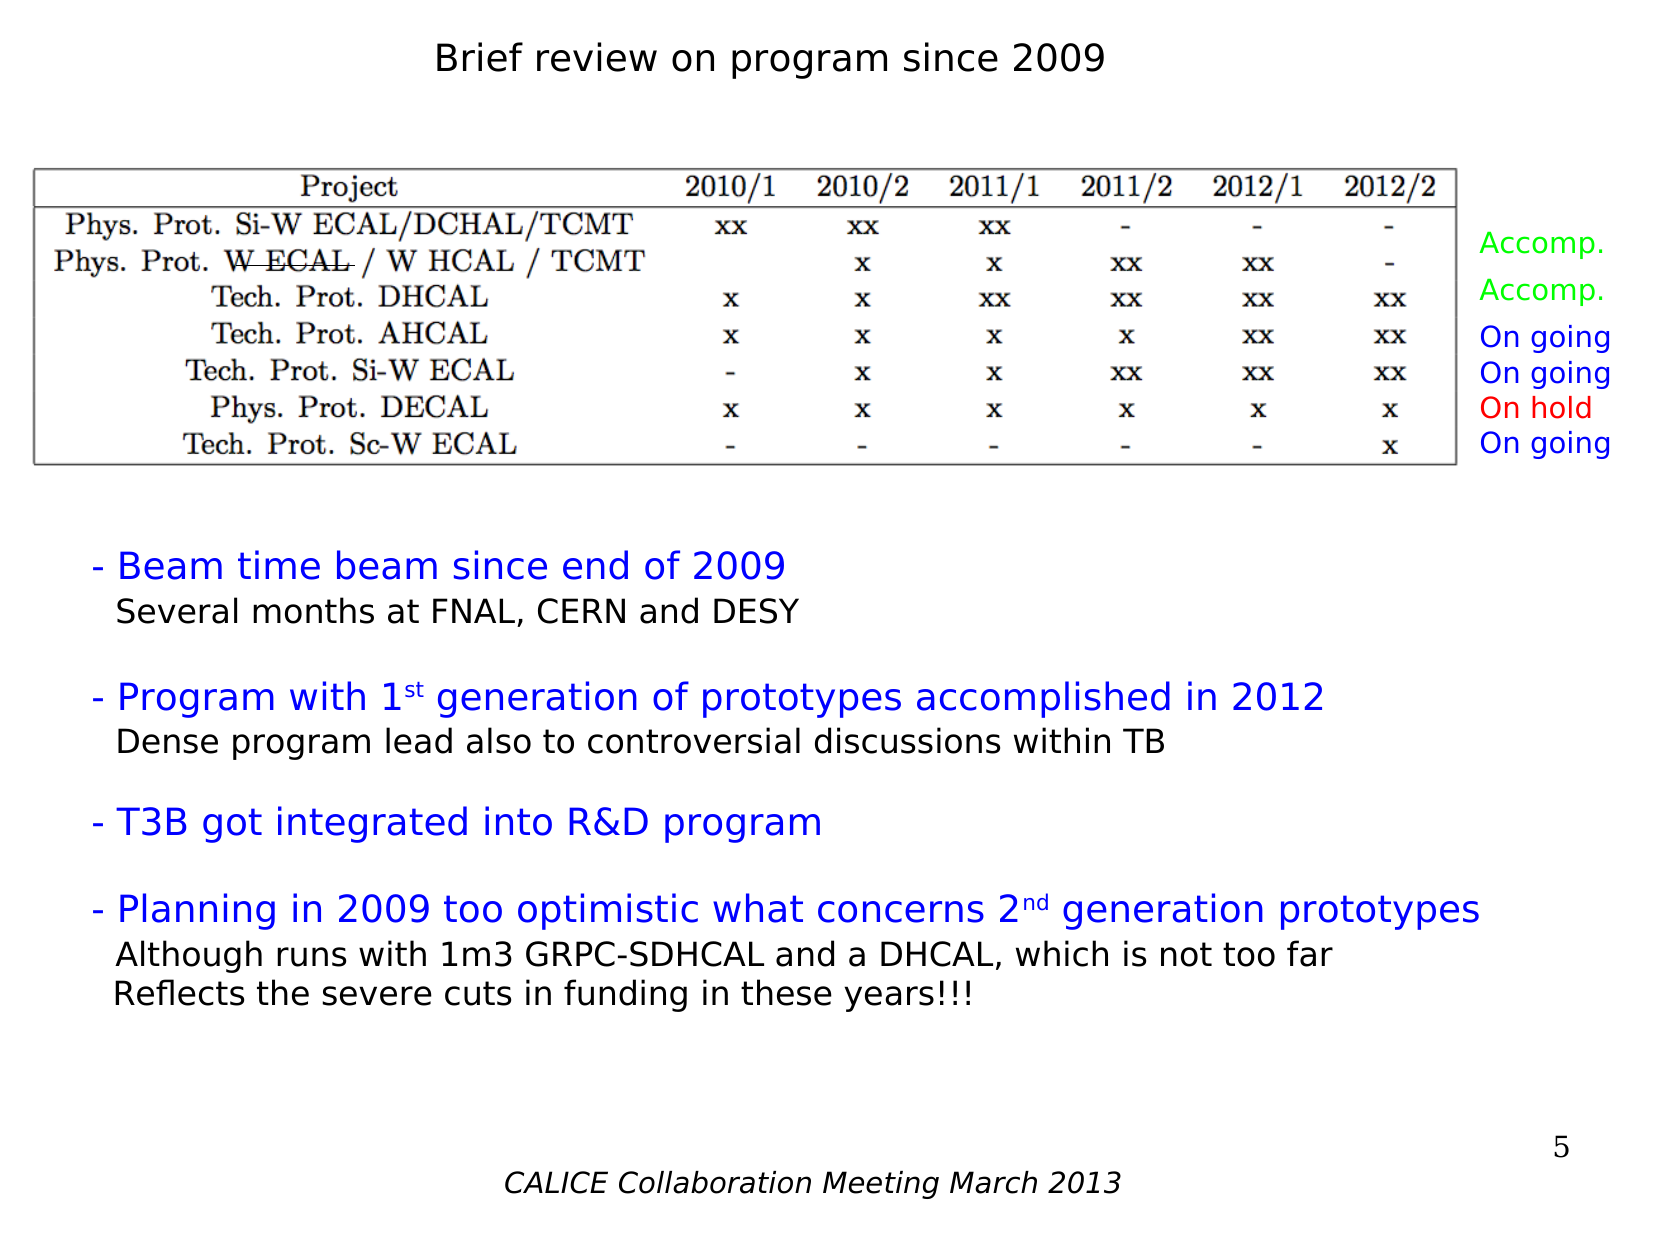

Brief review on program since 2009
Accomp.
Accomp.
On going
On going
On hold
On going
- Beam time beam since end of 2009
 Several months at FNAL, CERN and DESY
- Program with 1st generation of prototypes accomplished in 2012
 Dense program lead also to controversial discussions within TB
- T3B got integrated into R&D program
- Planning in 2009 too optimistic what concerns 2nd generation prototypes
 Although runs with 1m3 GRPC-SDHCAL and a DHCAL, which is not too far
 Reflects the severe cuts in funding in these years!!!
5